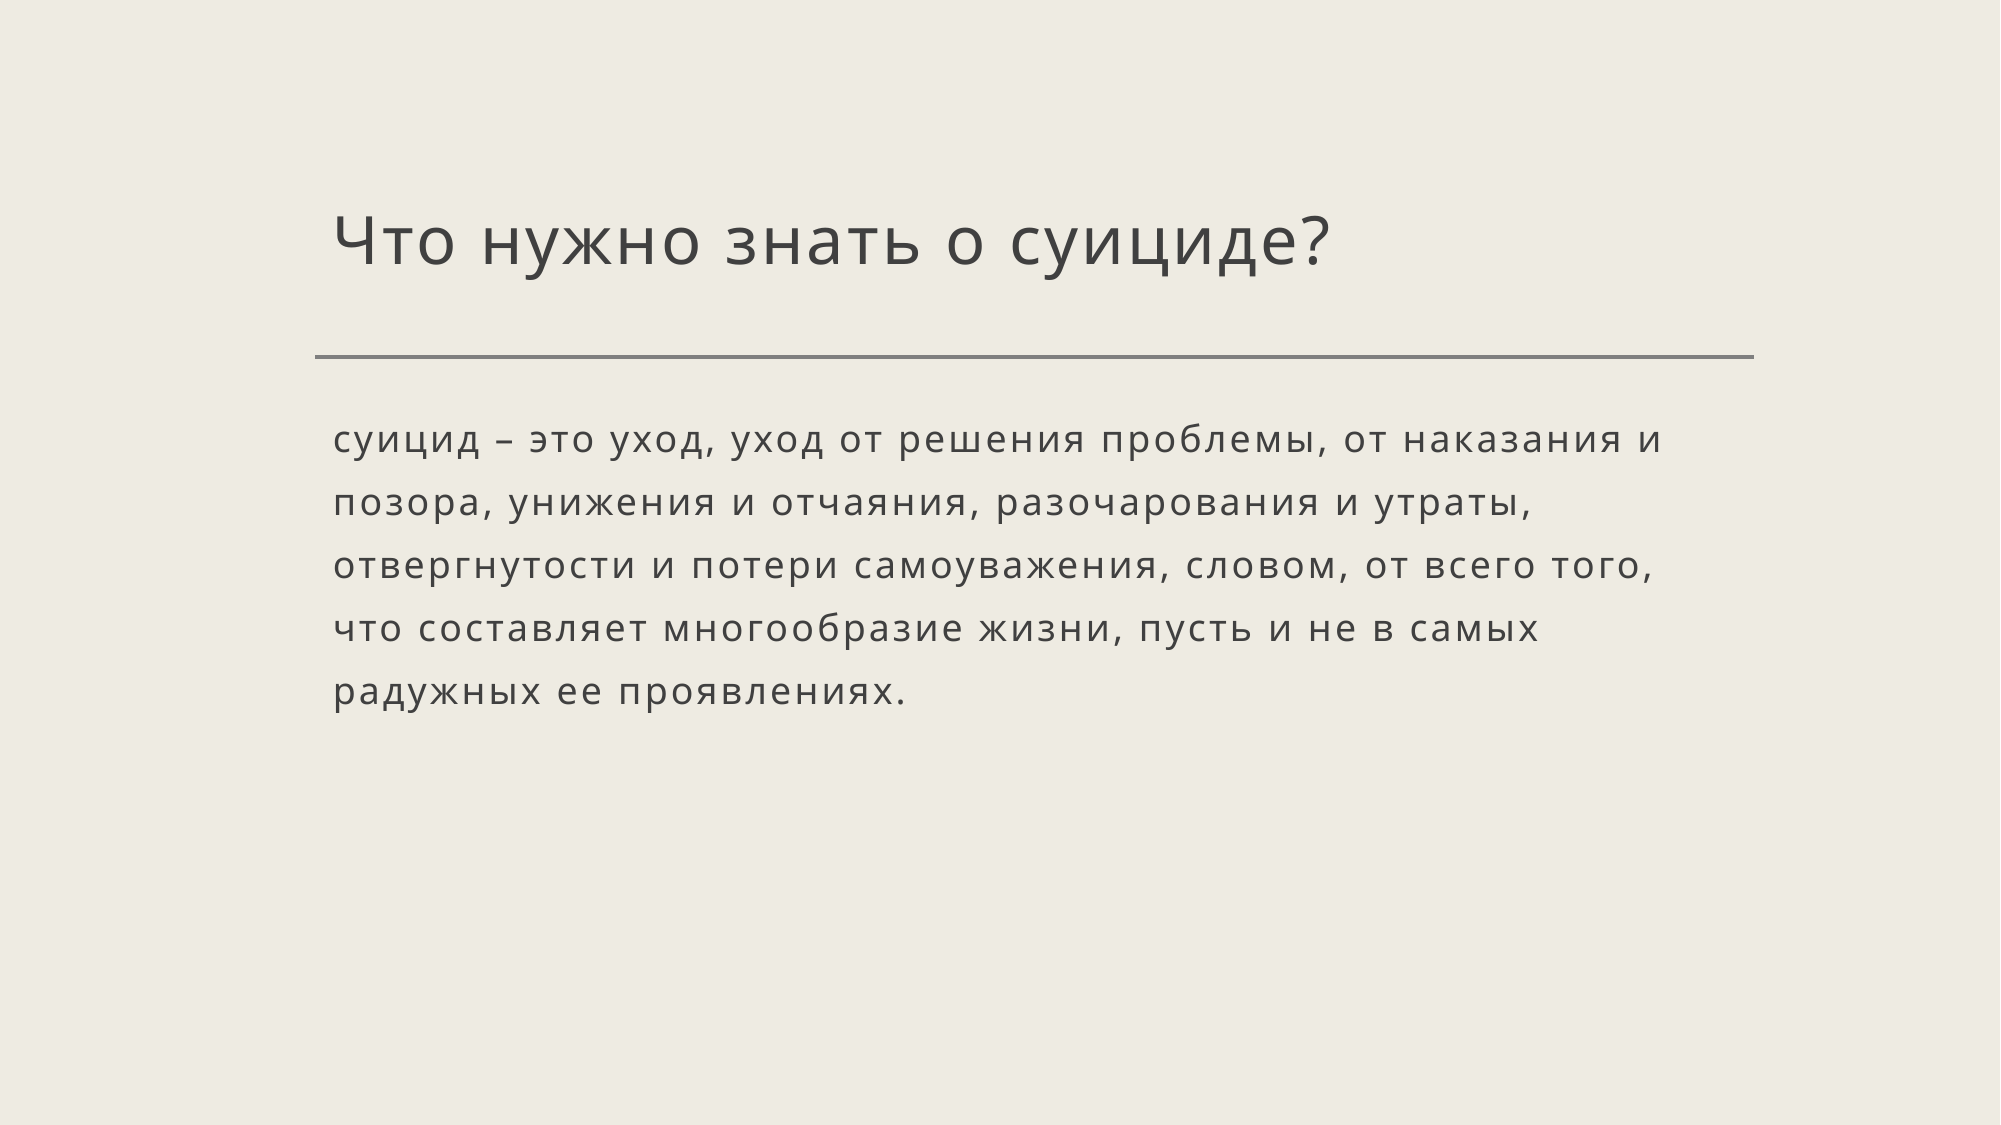

# Что нужно знать о суициде?
суицид – это уход, уход от решения проблемы, от наказания и позора, унижения и отчаяния, разочарования и утраты, отвергнутости и потери самоуважения, словом, от всего того, что составляет многообразие жизни, пусть и не в самых радужных ее проявлениях.